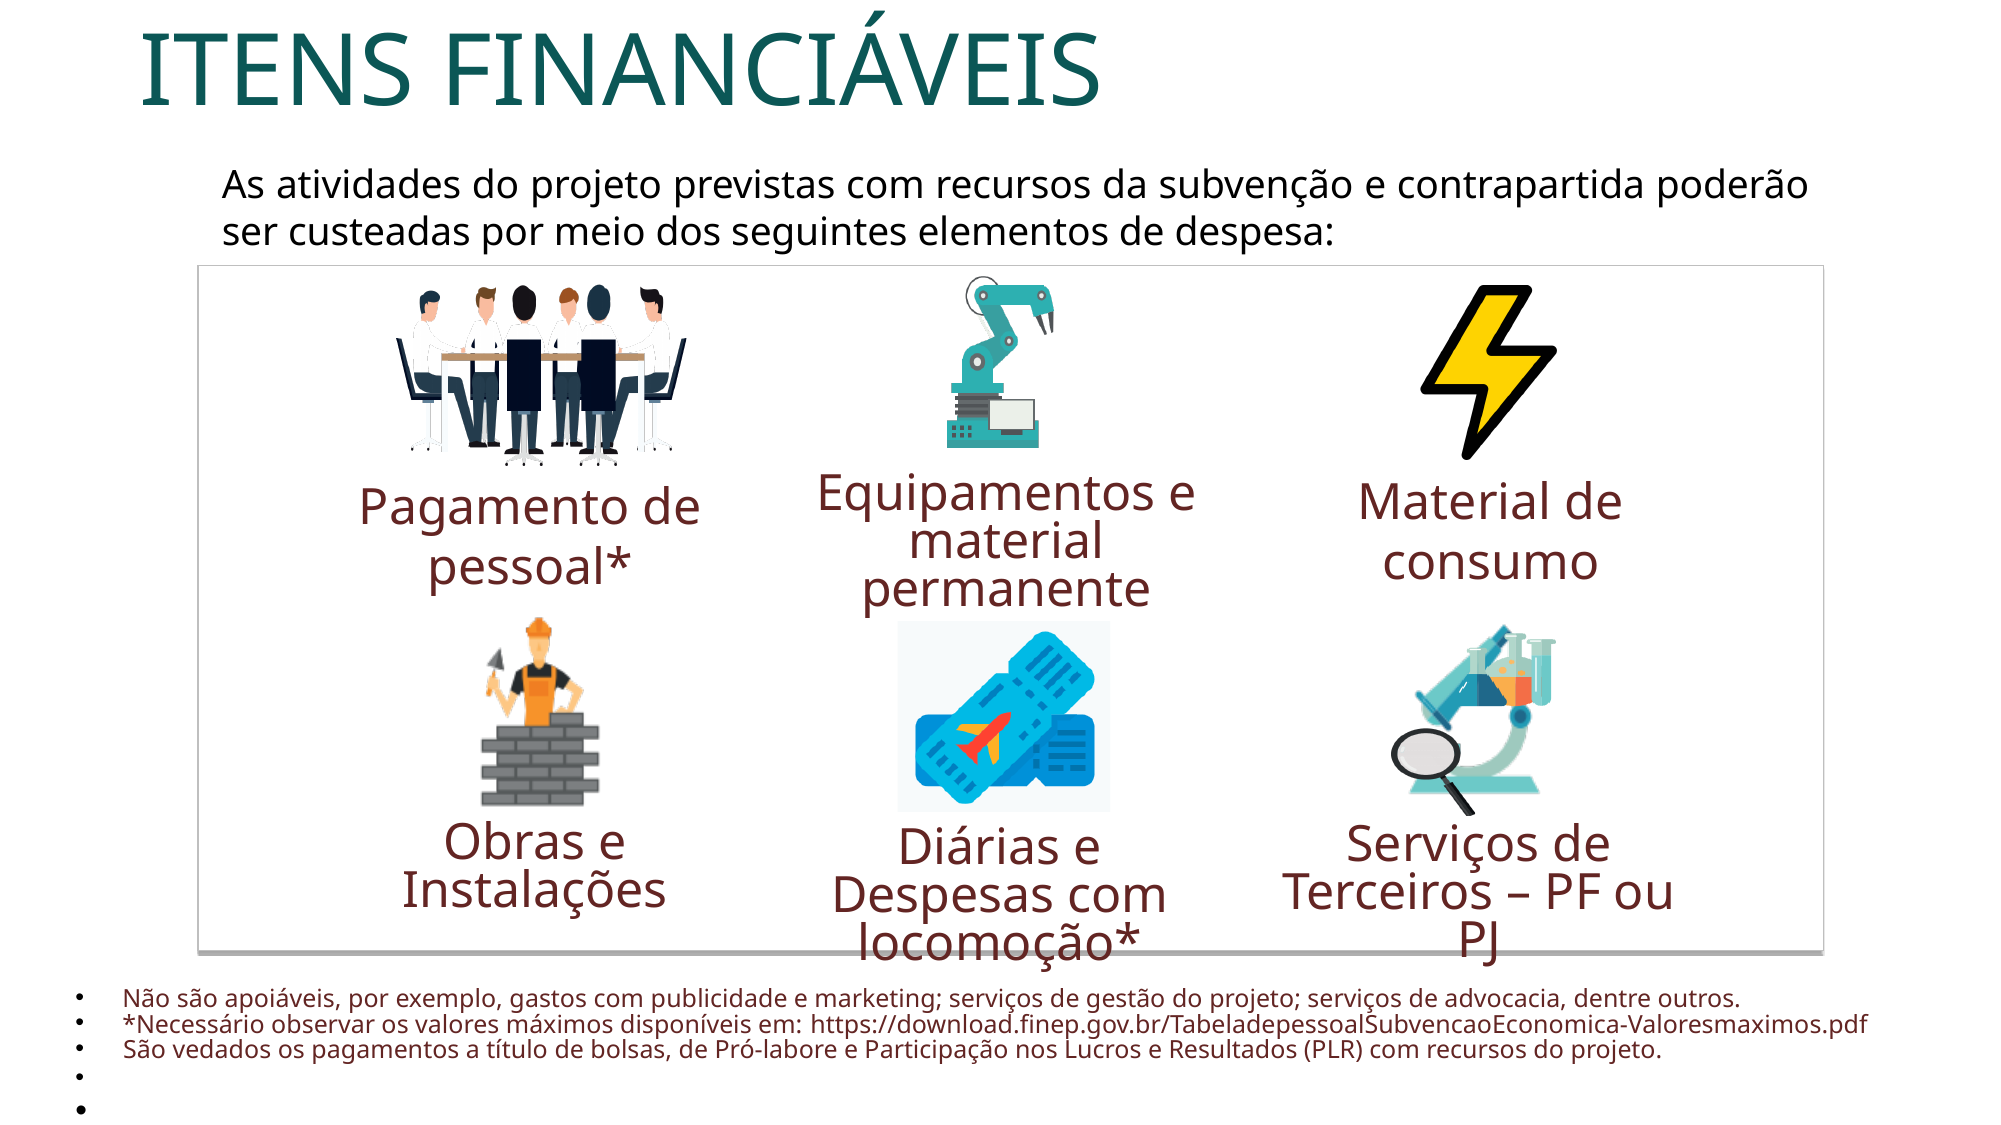

ITENS FINANCIÁVEIS
As atividades do projeto previstas com recursos da subvenção e contrapartida poderão ser custeadas por meio dos seguintes elementos de despesa:
Material de consumo
Equipamentos e material permanente
Pagamento de pessoal*
Obras e Instalações
Serviços de Terceiros – PF ou PJ
Diárias e Despesas com locomoção*
Não são apoiáveis, por exemplo, gastos com publicidade e marketing; serviços de gestão do projeto; serviços de advocacia, dentre outros.
*Necessário observar os valores máximos disponíveis em: https://download.finep.gov.br/TabeladepessoalSubvencaoEconomica-Valoresmaximos.pdf
 São vedados os pagamentos a título de bolsas, de Pró-labore e Participação nos Lucros e Resultados (PLR) com recursos do projeto.